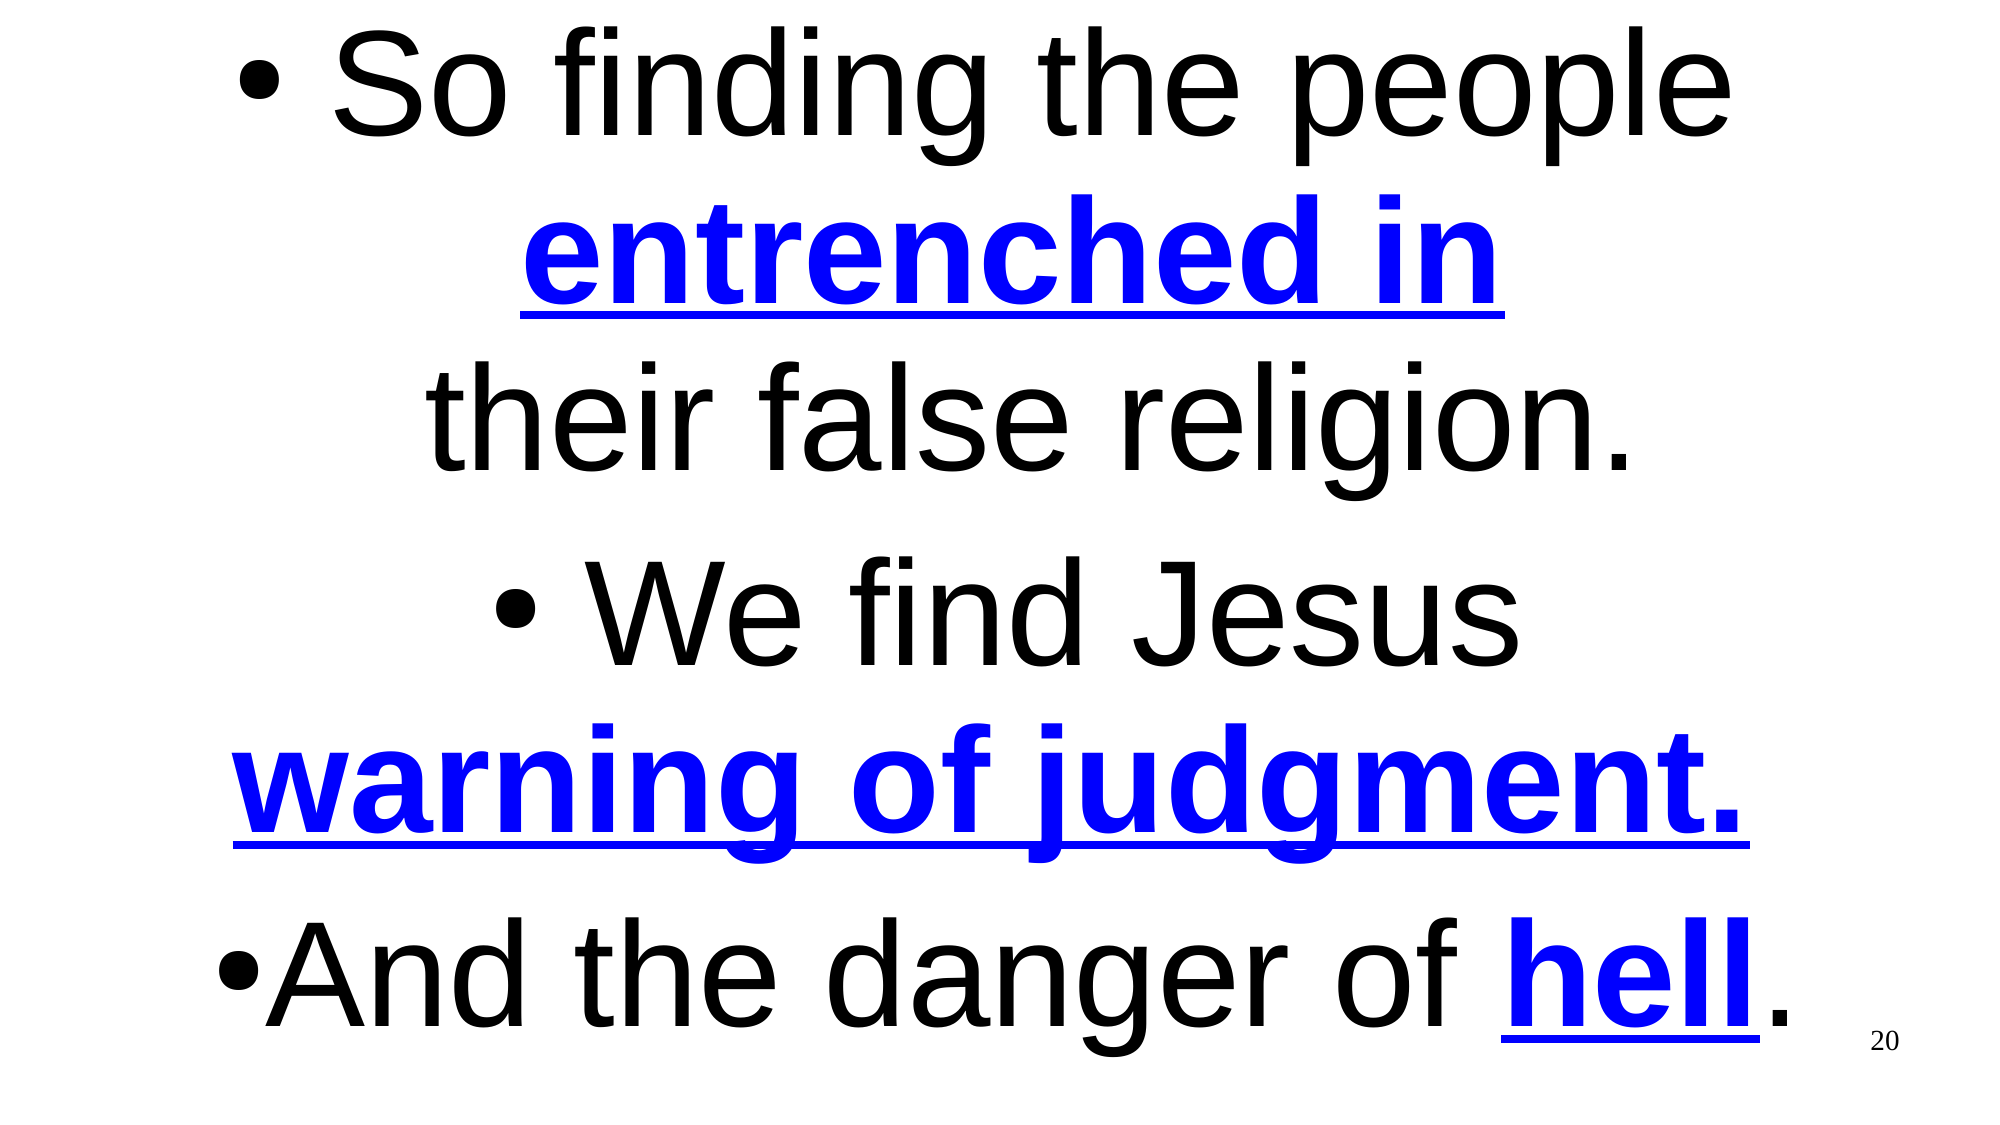

# So finding the people entrenched in their false religion.
 We find Jesus
warning of judgment.
And the danger of hell.
20